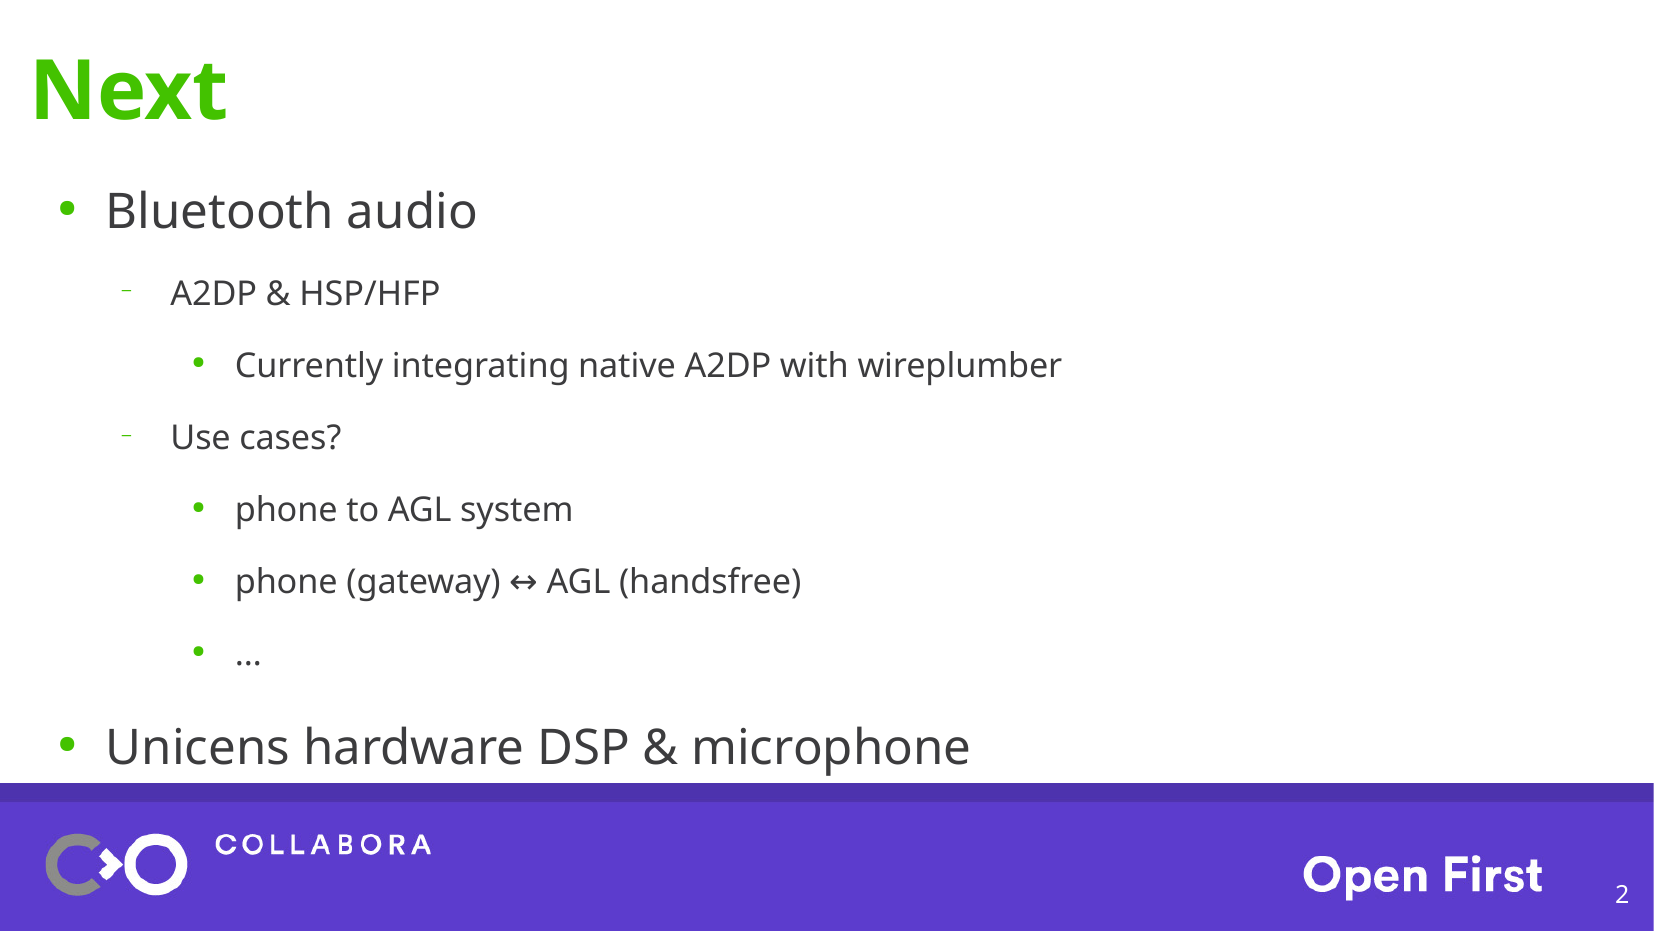

# Next
Bluetooth audio
A2DP & HSP/HFP
Currently integrating native A2DP with wireplumber
Use cases?
phone to AGL system
phone (gateway) ↔ AGL (handsfree)
…
Unicens hardware DSP & microphone